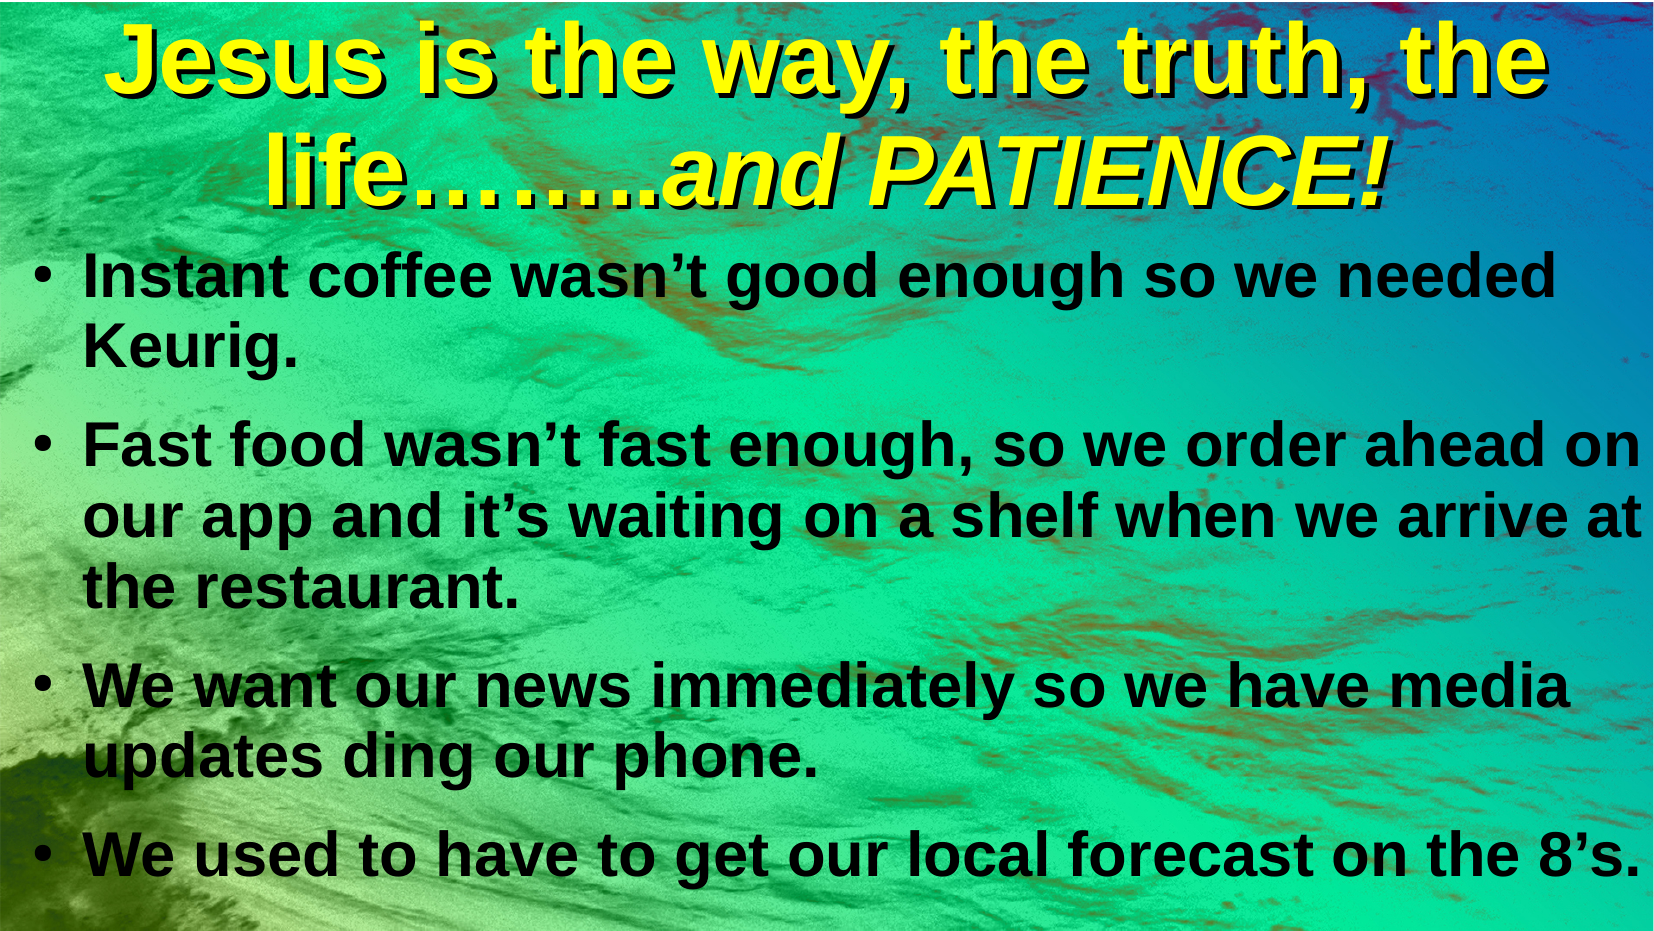

# Jesus is the way, the truth, the life……..and PATIENCE!
Instant coffee wasn’t good enough so we needed Keurig.
Fast food wasn’t fast enough, so we order ahead on our app and it’s waiting on a shelf when we arrive at the restaurant.
We want our news immediately so we have media updates ding our phone.
We used to have to get our local forecast on the 8’s.